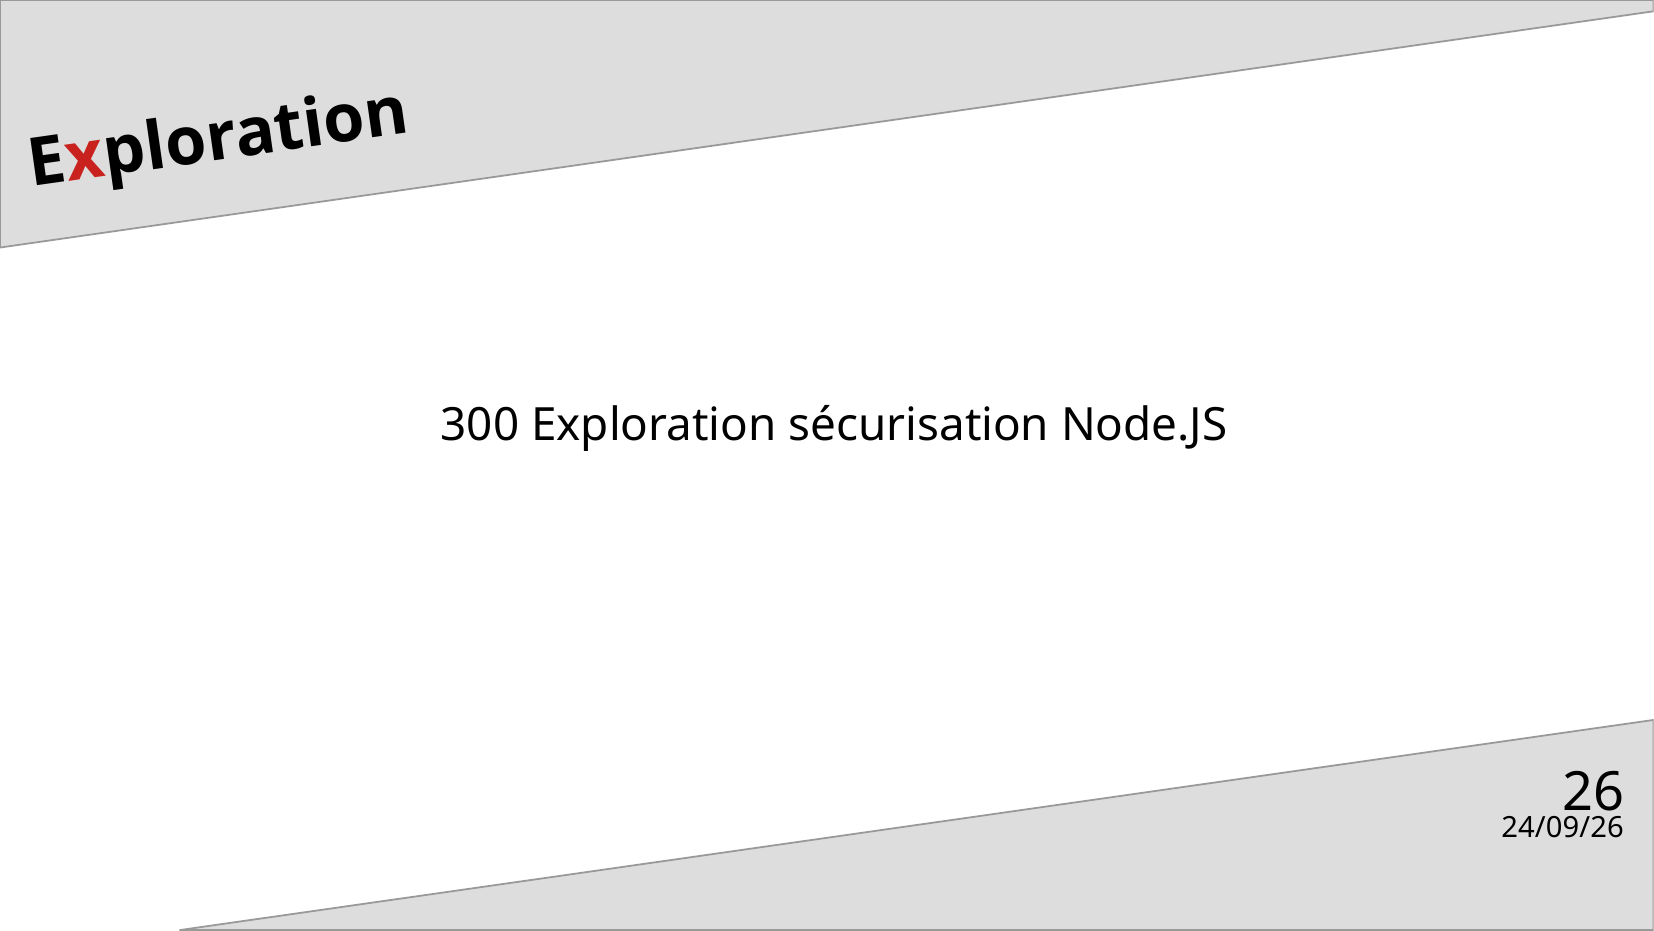

# Exploration
300 Exploration sécurisation Node.JS
26